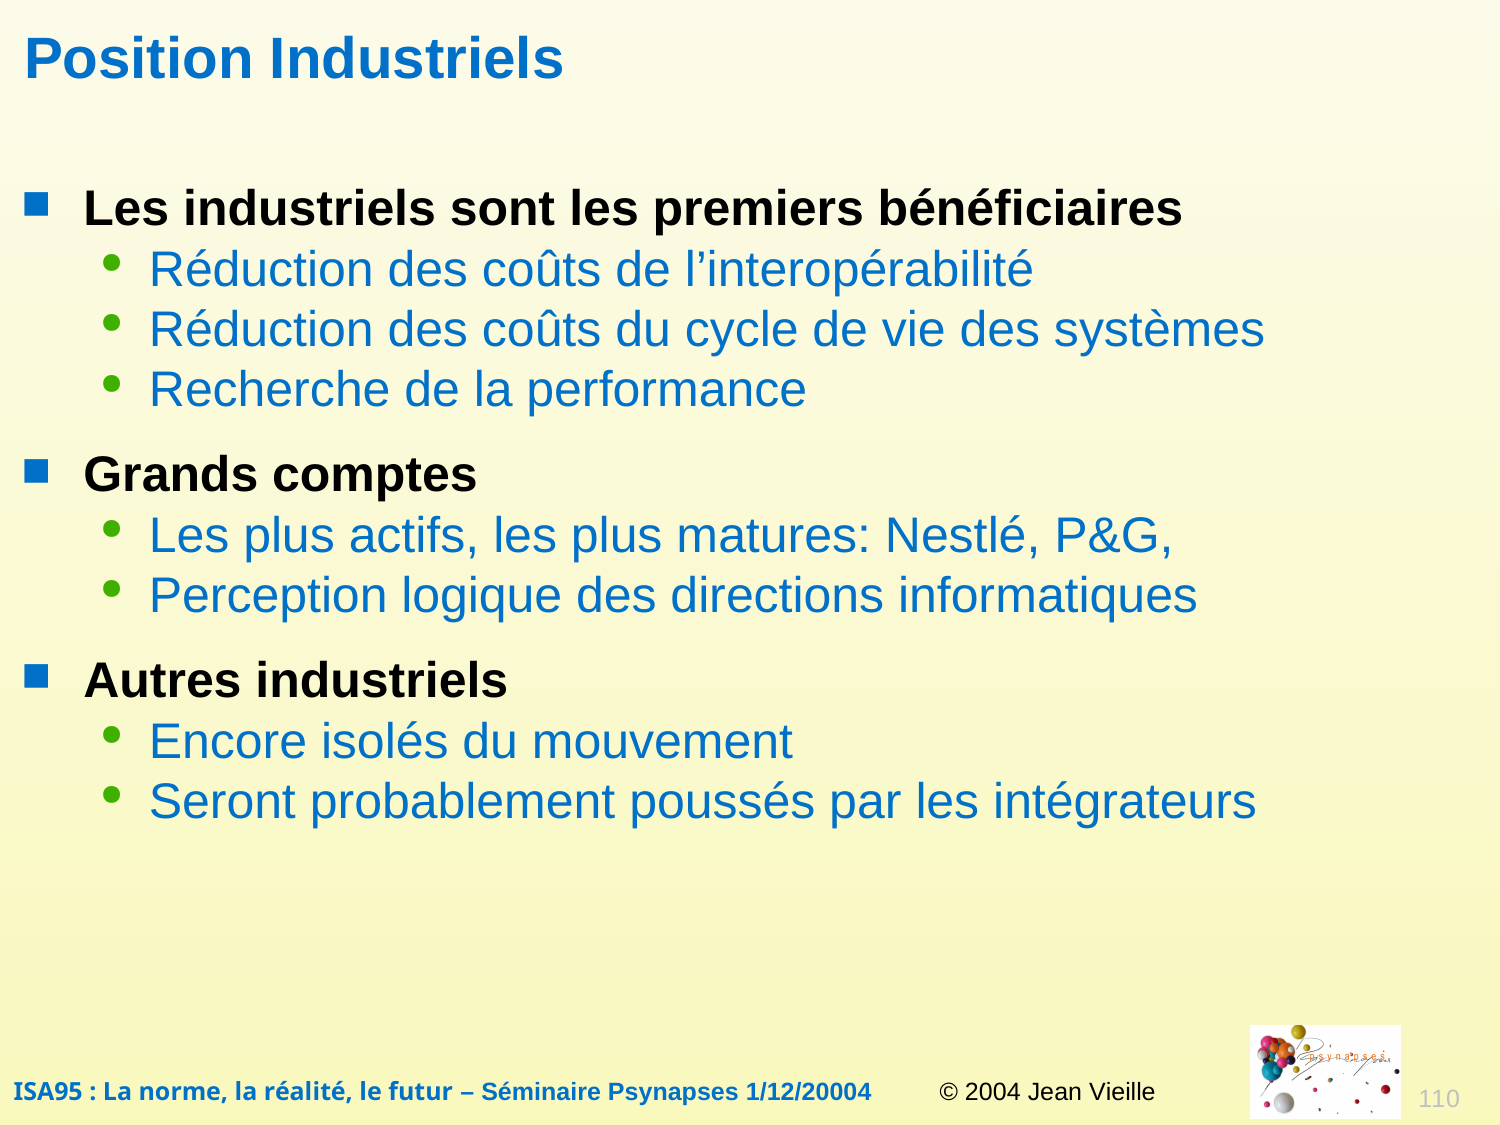

# Position Industriels
Les industriels sont les premiers bénéficiaires
Réduction des coûts de l’interopérabilité
Réduction des coûts du cycle de vie des systèmes
Recherche de la performance
Grands comptes
Les plus actifs, les plus matures: Nestlé, P&G,
Perception logique des directions informatiques
Autres industriels
Encore isolés du mouvement
Seront probablement poussés par les intégrateurs